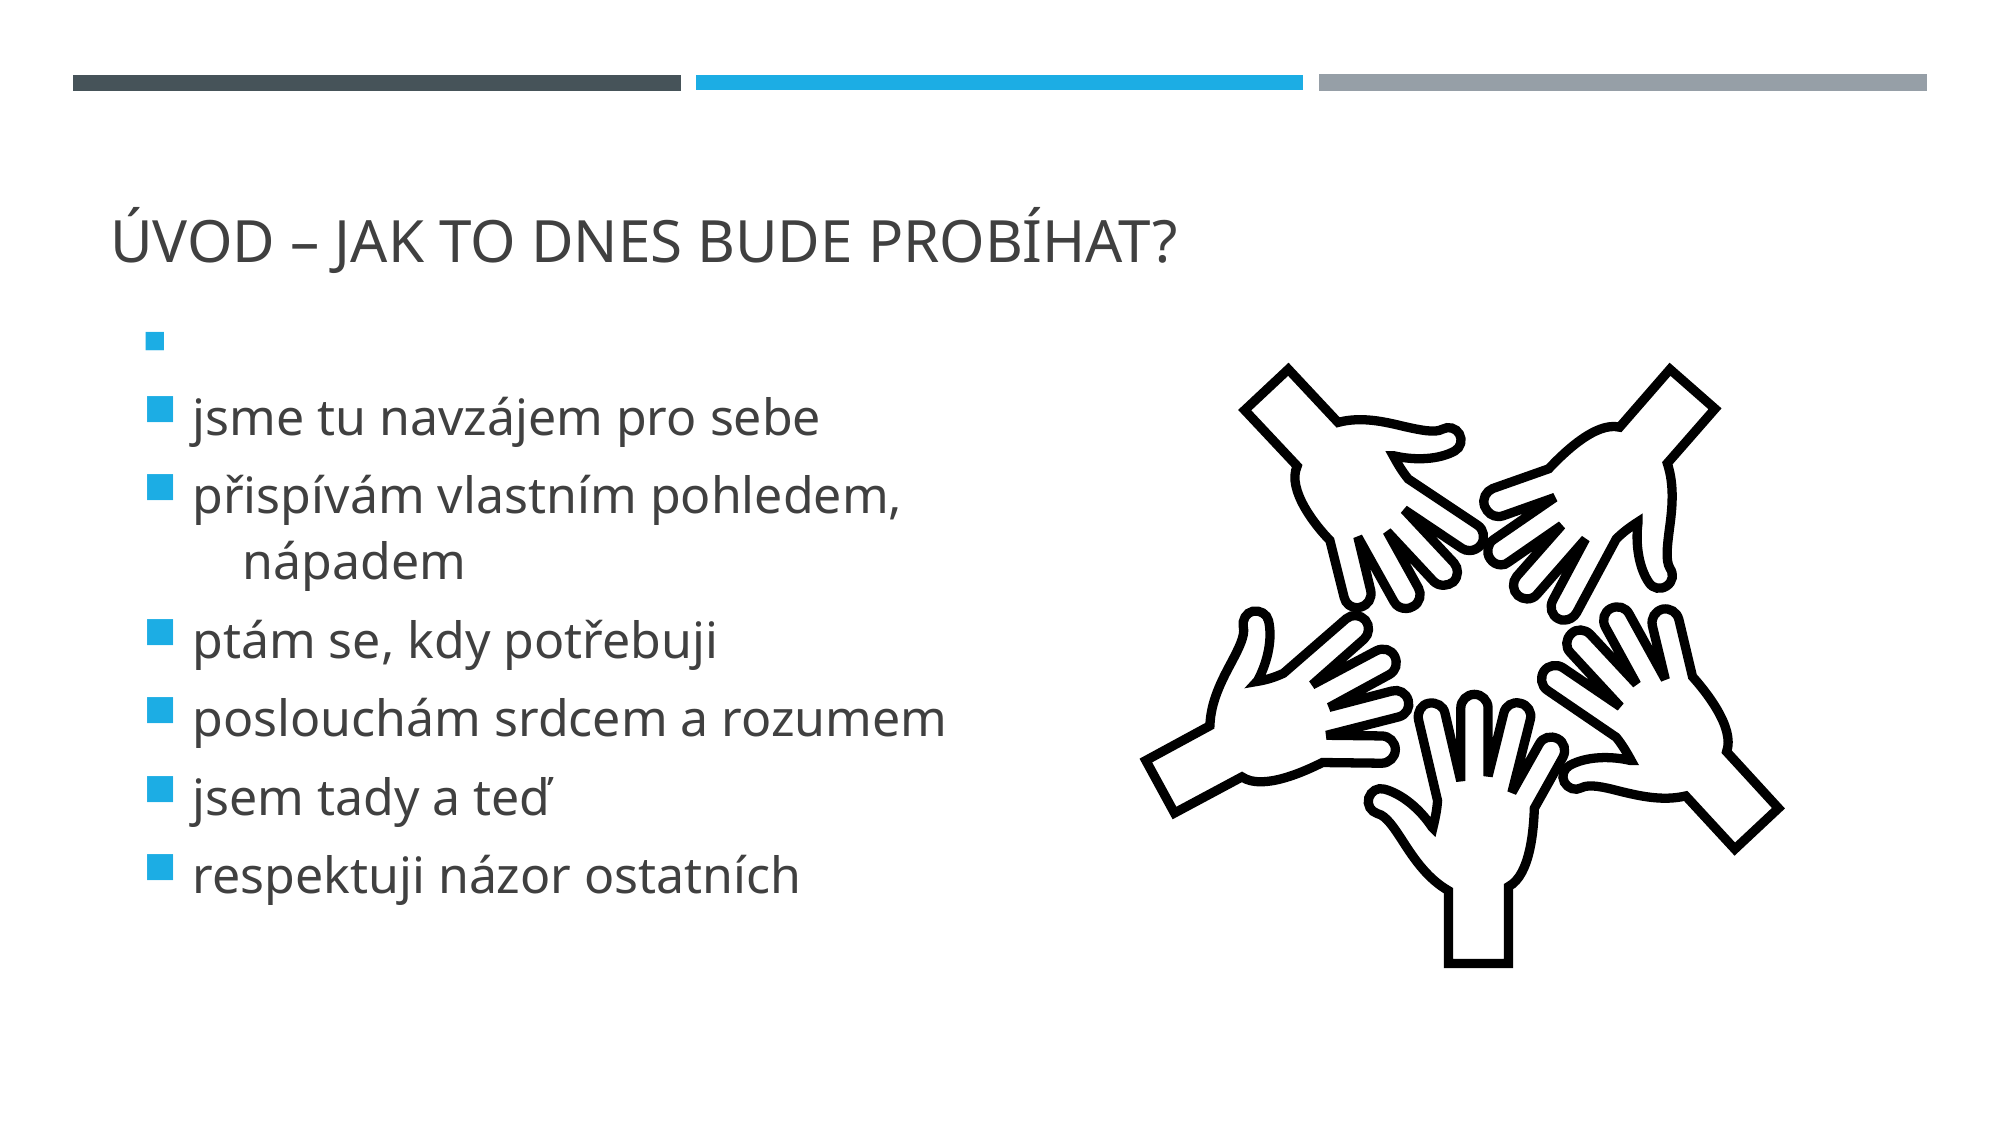

# Úvod – jak to dnes bude probíhat?
jsme tu navzájem pro sebe
přispívám vlastním pohledem, nápadem
ptám se, kdy potřebuji
poslouchám srdcem a rozumem
jsem tady a teď
respektuji názor ostatních